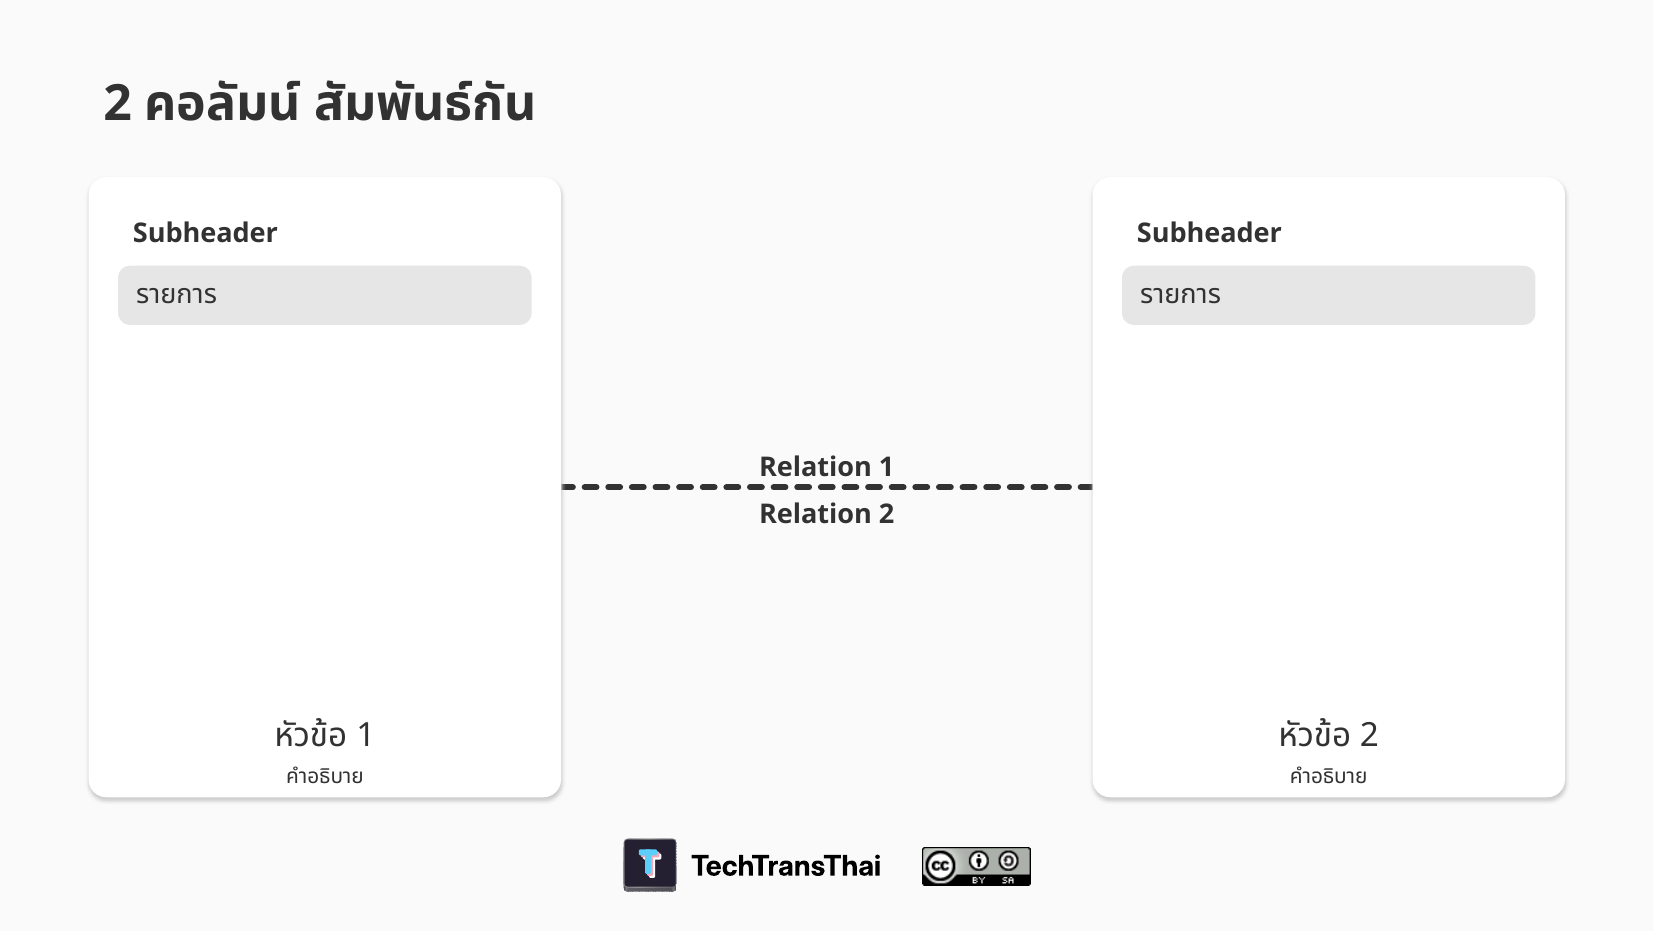

2 คอลัมน์ สัมพันธ์กัน
หัวข้อ 1
คำอธิบาย
หัวข้อ 2
คำอธิบาย
Subheader
Subheader
รายการ
รายการ
Relation 1
Relation 2